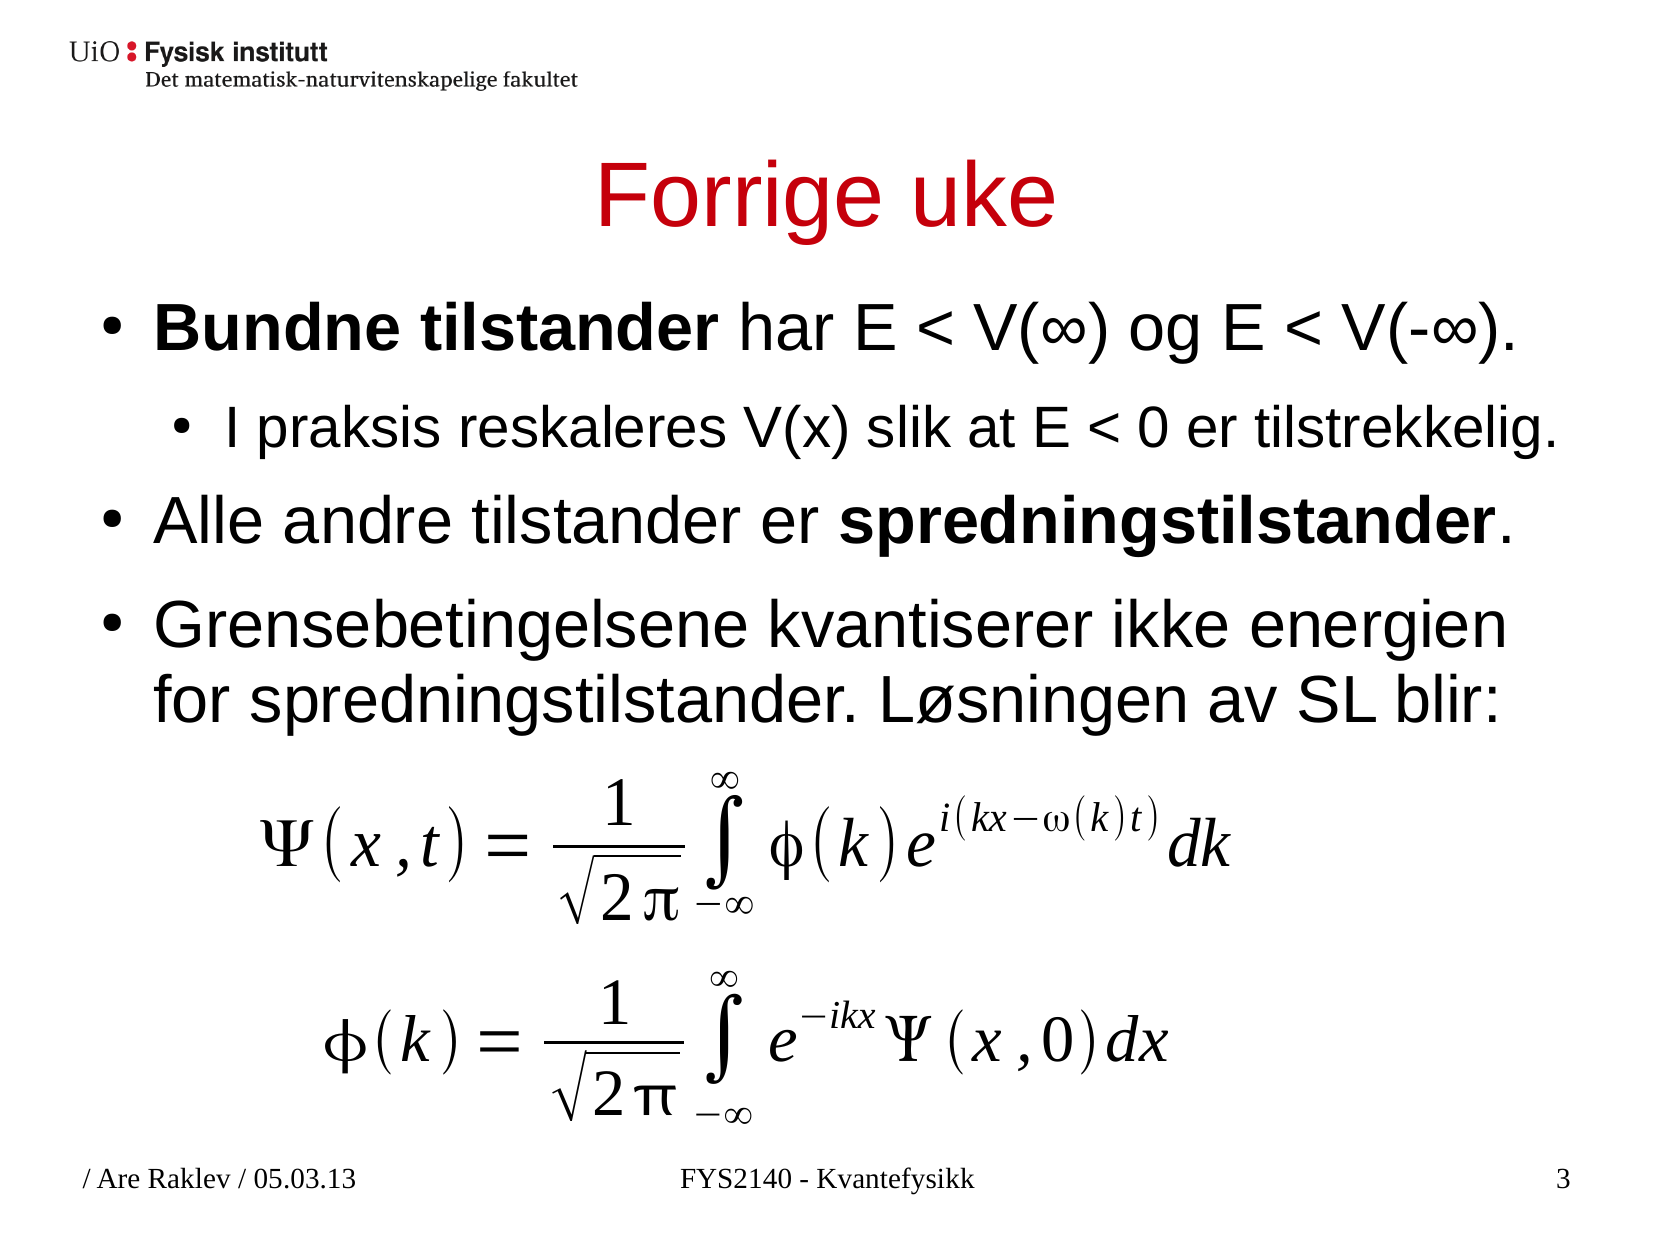

# Forrige uke
Bundne tilstander har E < V(∞) og E < V(-∞).
I praksis reskaleres V(x) slik at E < 0 er tilstrekkelig.
Alle andre tilstander er spredningstilstander.
Grensebetingelsene kvantiserer ikke energien for spredningstilstander. Løsningen av SL blir:
/ Are Raklev / 05.03.13
FYS2140 - Kvantefysikk
3